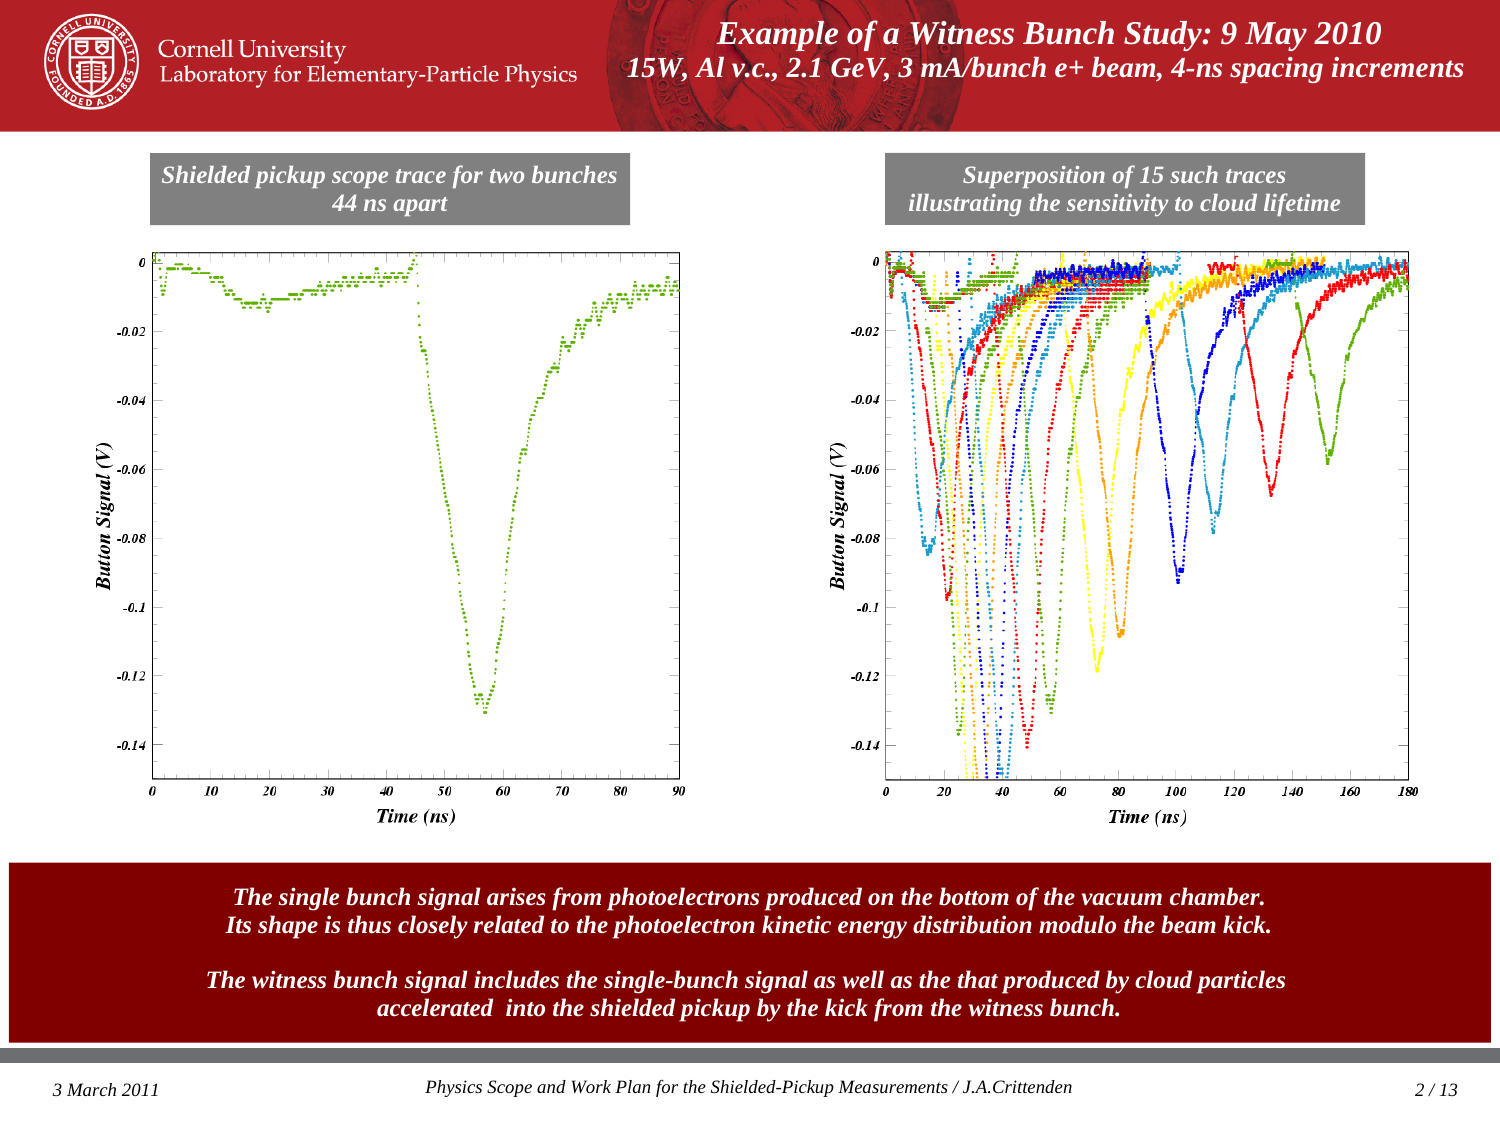

Example of a Witness Bunch Study: 9 May 2010
15W, Al v.c., 2.1 GeV, 3 mA/bunch e+ beam, 4-ns spacing increments
Superposition of 15 such traces
illustrating the sensitivity to cloud lifetime
Shielded pickup scope trace for two bunches
44 ns apart
The single bunch signal arises from photoelectrons produced on the bottom of the vacuum chamber.
Its shape is thus closely related to the photoelectron kinetic energy distribution modulo the beam kick.
The witness bunch signal includes the single-bunch signal as well as the that produced by cloud particles
accelerated into the shielded pickup by the kick from the witness bunch.